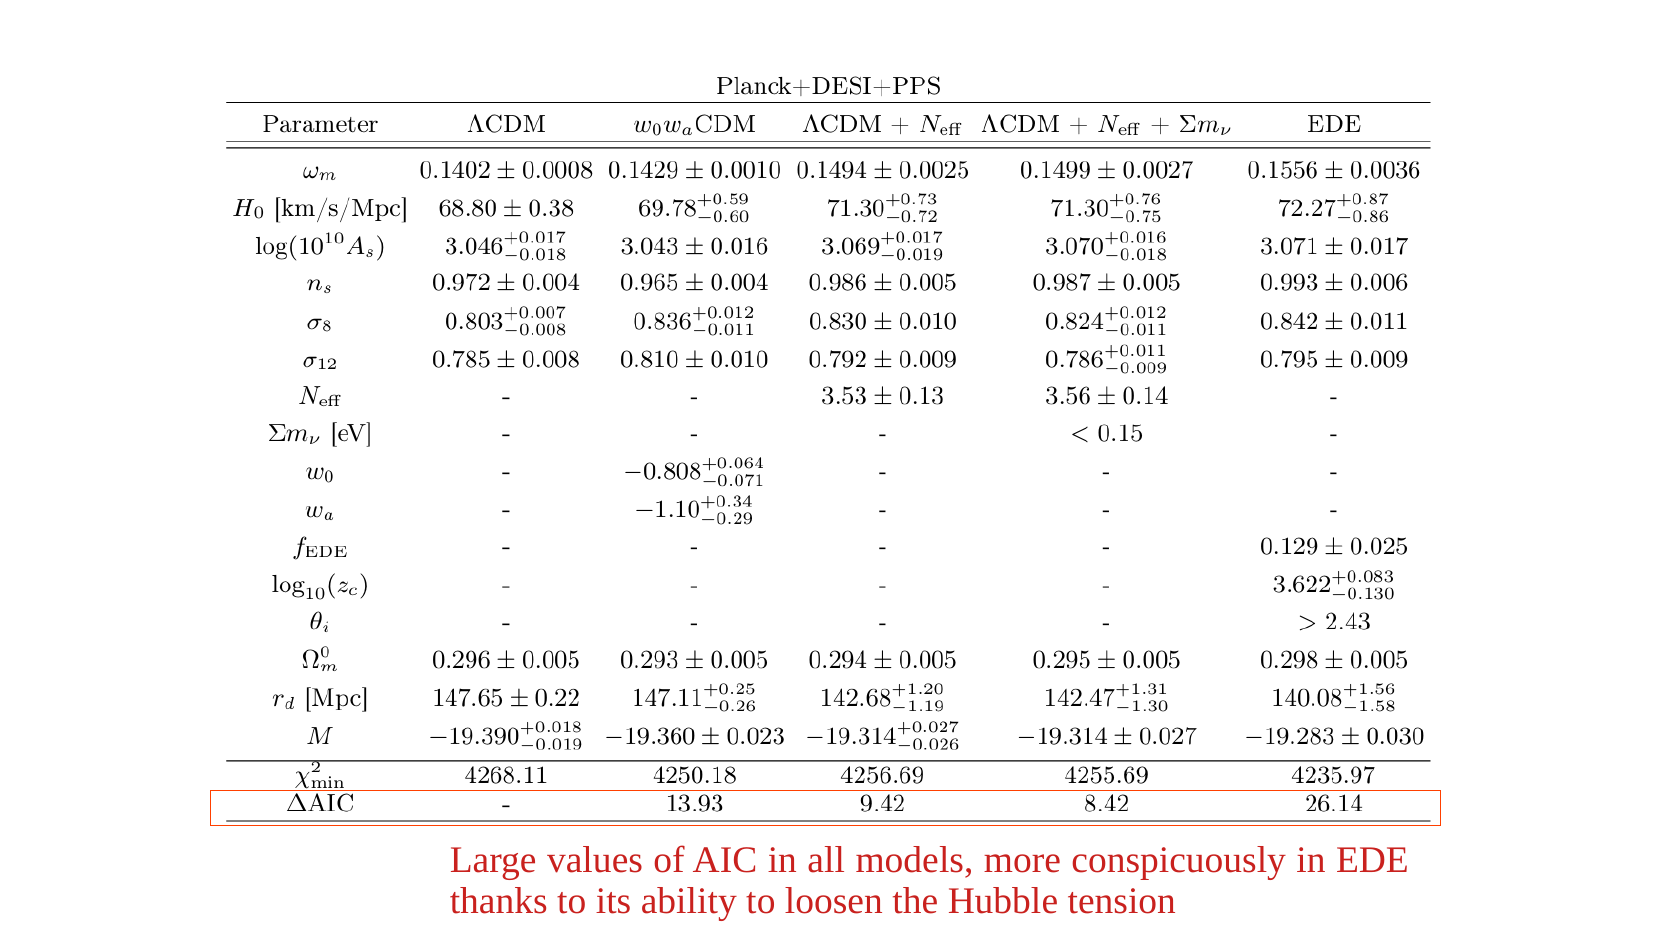

Large values of AIC in all models, more conspicuously in EDE thanks to its ability to loosen the Hubble tension